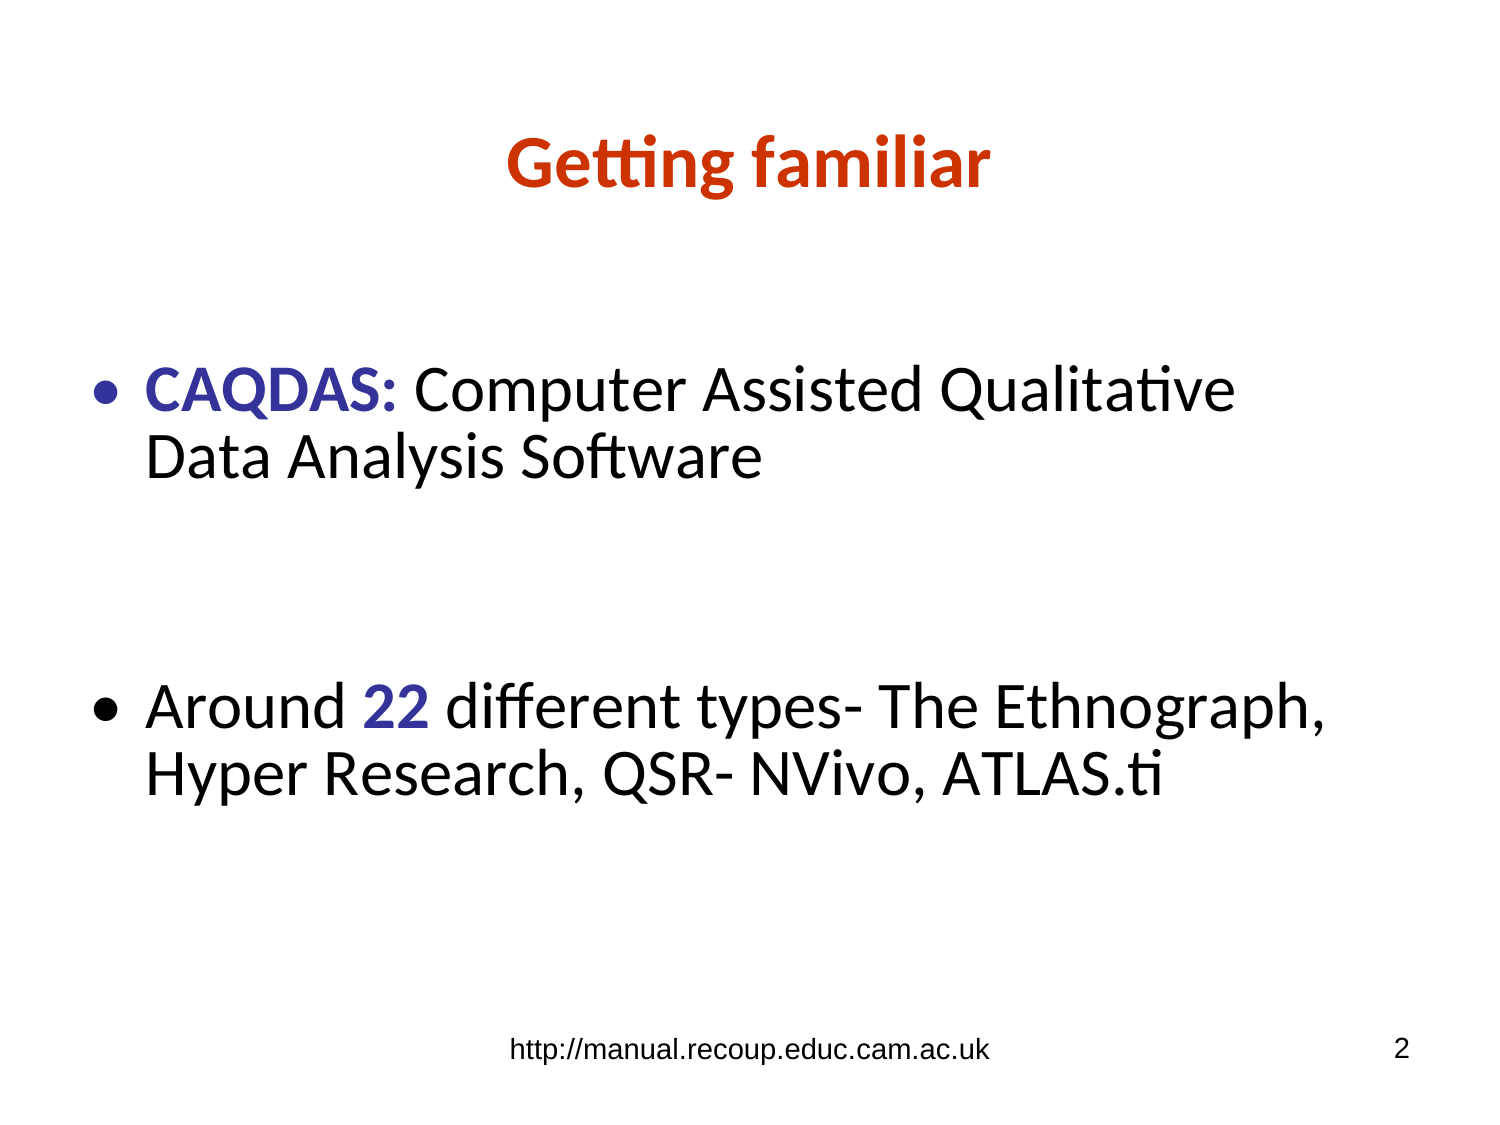

# Getting familiar
CAQDAS: Computer Assisted Qualitative Data Analysis Software
Around 22 different types- The Ethnograph, Hyper Research, QSR- NVivo, ATLAS.ti
2
http://manual.recoup.educ.cam.ac.uk